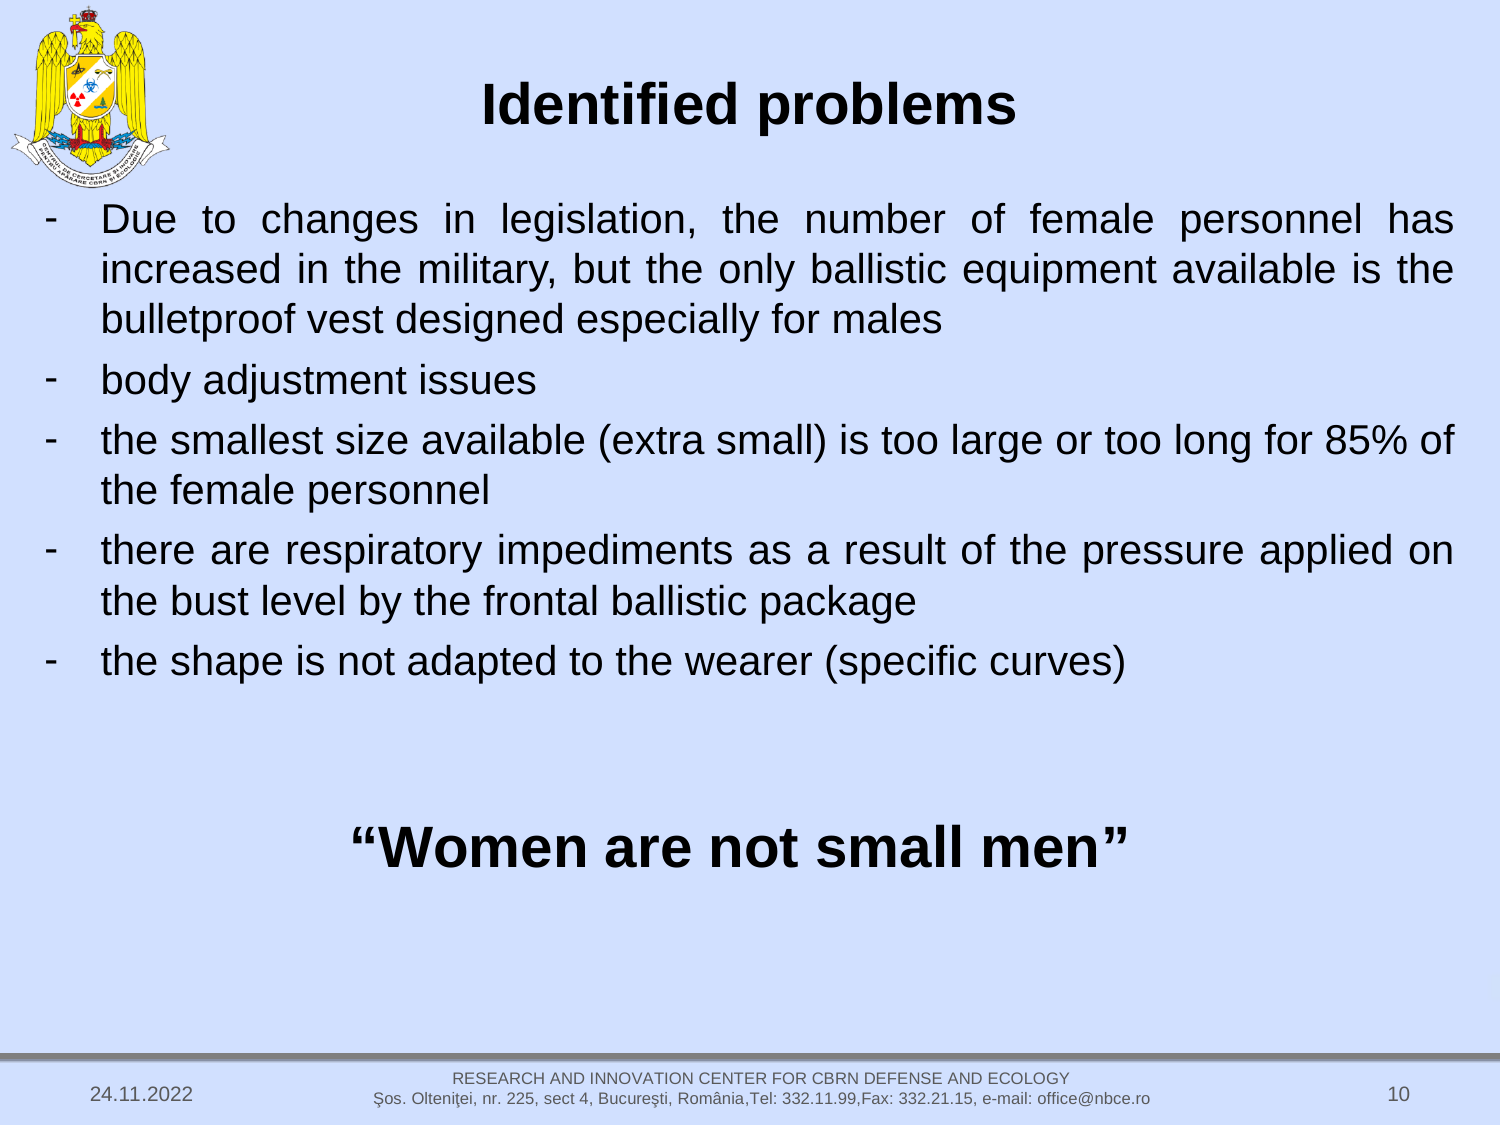

# Identified problems
Due to changes in legislation, the number of female personnel has increased in the military, but the only ballistic equipment available is the bulletproof vest designed especially for males
body adjustment issues
the smallest size available (extra small) is too large or too long for 85% of the female personnel
there are respiratory impediments as a result of the pressure applied on the bust level by the frontal ballistic package
the shape is not adapted to the wearer (specific curves)
“Women are not small men”
RESEARCH AND INNOVATION CENTER FOR CBRN DEFENSE AND ECOLOGY
Şos. Olteniţei, nr. 225, sect 4, Bucureşti, România,Tel: 332.11.99,Fax: 332.21.15, e-mail: office@nbce.ro
24.11.2022